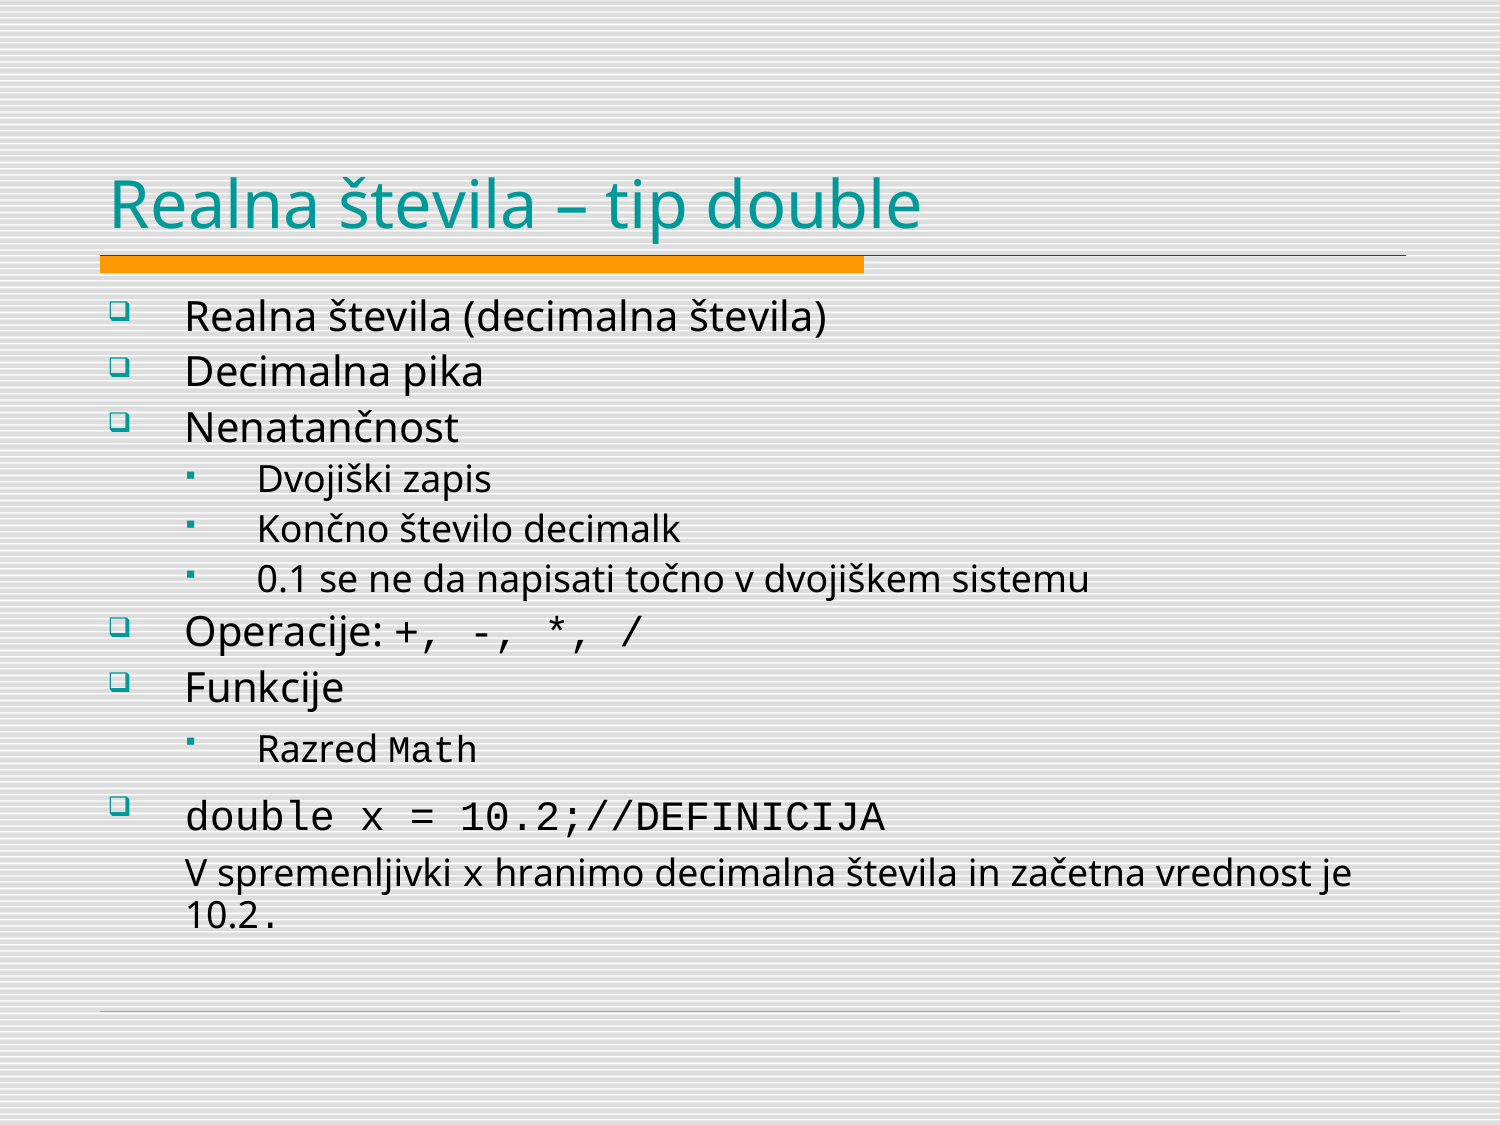

# Realna števila – tip double
Realna števila (decimalna števila)
Decimalna pika
Nenatančnost
Dvojiški zapis
Končno število decimalk
0.1 se ne da napisati točno v dvojiškem sistemu
Operacije: +, -, *, /
Funkcije
Razred Math
double x = 10.2;//DEFINICIJA
	V spremenljivki x hranimo decimalna števila in začetna vrednost je 10.2.